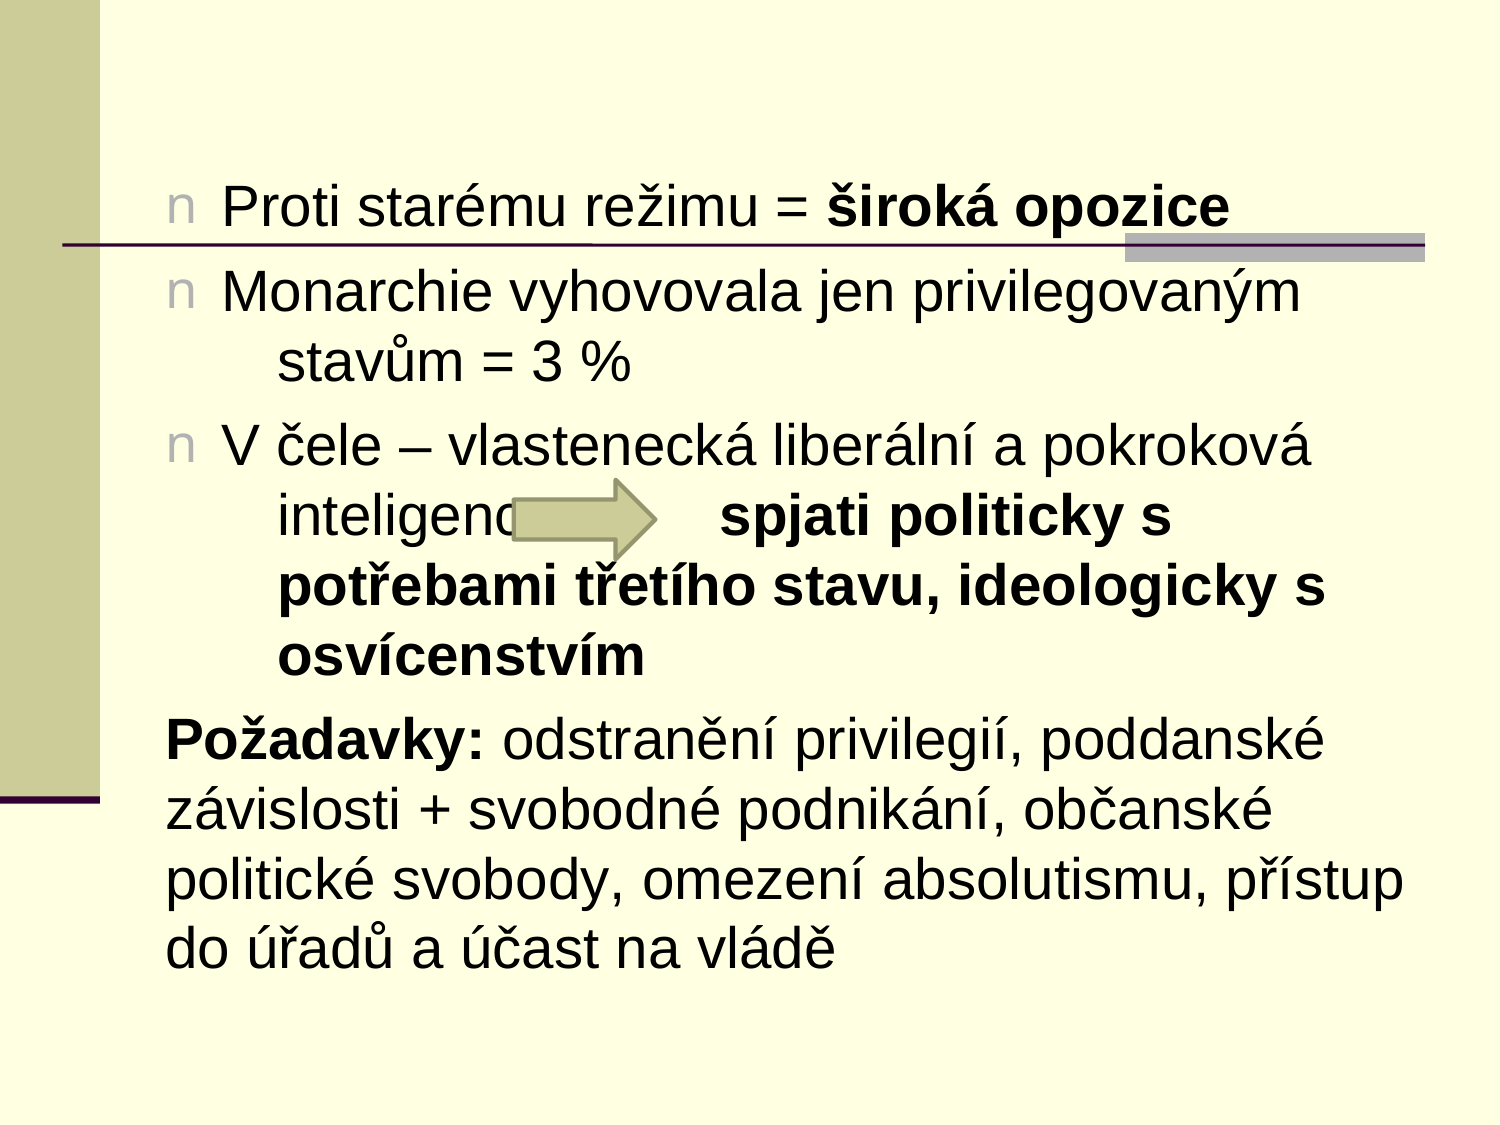

#
Proti starému režimu = široká opozice
Monarchie vyhovovala jen privilegovaným stavům = 3 %
V čele – vlastenecká liberální a pokroková inteligence spjati politicky s potřebami třetího stavu, ideologicky s osvícenstvím
Požadavky: odstranění privilegií, poddanské závislosti + svobodné podnikání, občanské politické svobody, omezení absolutismu, přístup do úřadů a účast na vládě